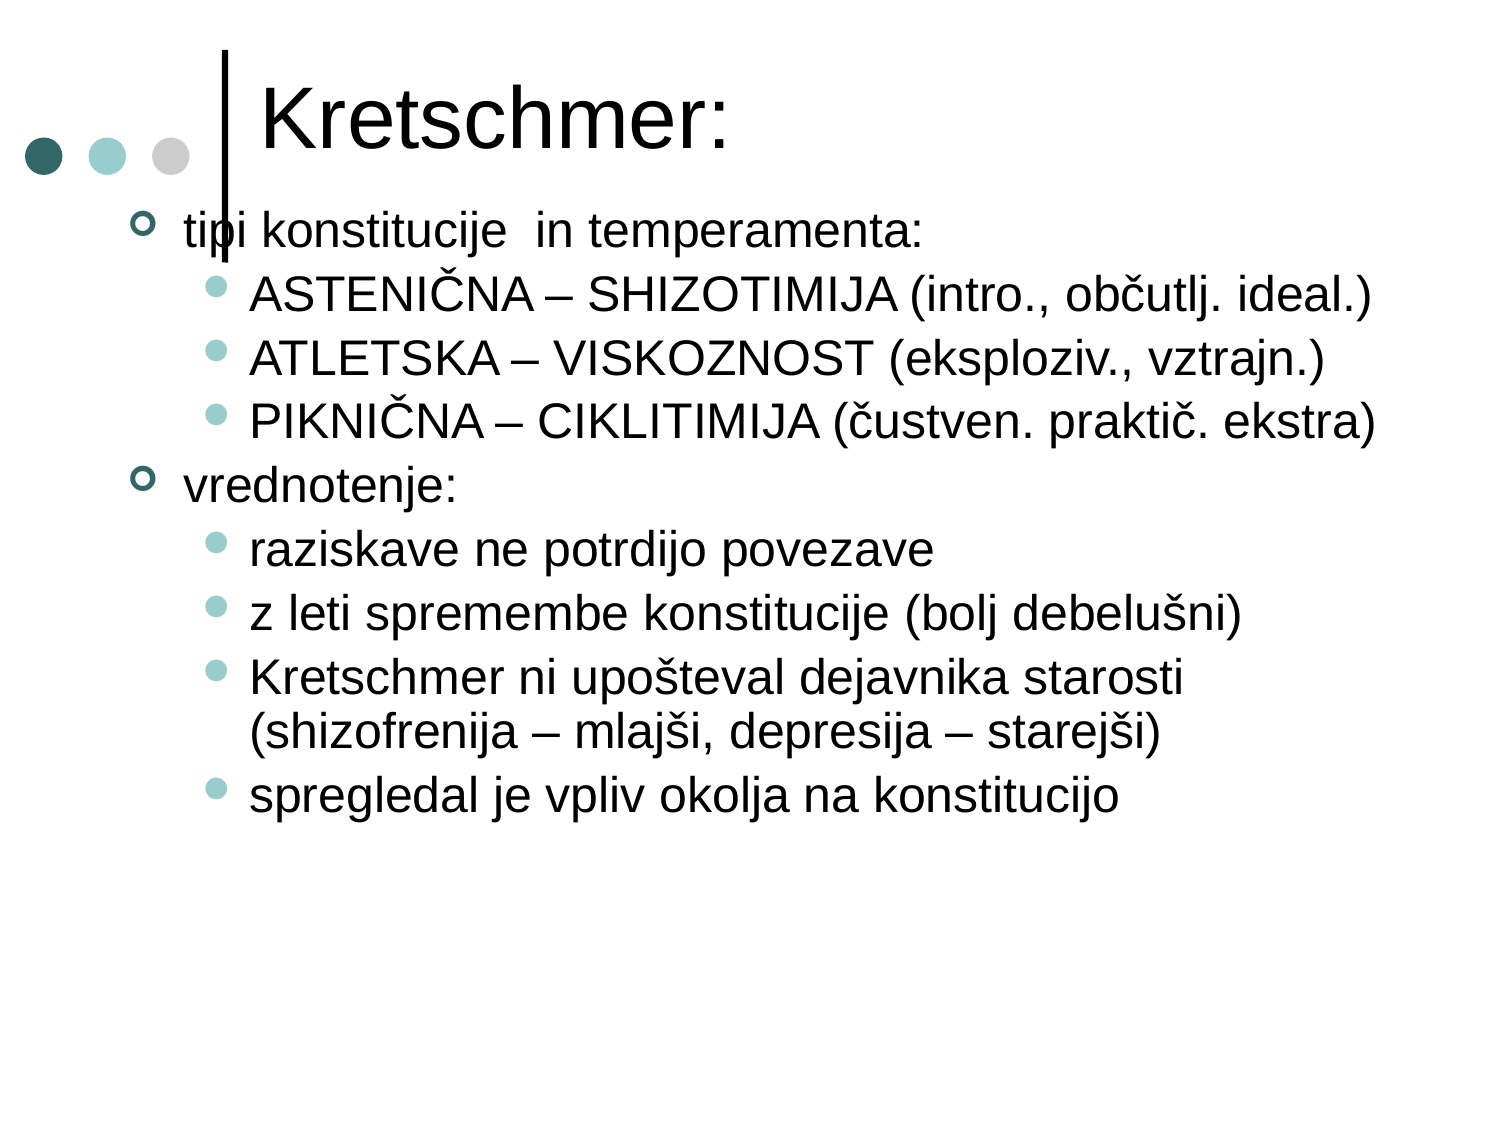

# Kretschmer:
tipi konstitucije in temperamenta:
ASTENIČNA – SHIZOTIMIJA (intro., občutlj. ideal.)
ATLETSKA – VISKOZNOST (eksploziv., vztrajn.)
PIKNIČNA – CIKLITIMIJA (čustven. praktič. ekstra)
vrednotenje:
raziskave ne potrdijo povezave
z leti spremembe konstitucije (bolj debelušni)
Kretschmer ni upošteval dejavnika starosti (shizofrenija – mlajši, depresija – starejši)
spregledal je vpliv okolja na konstitucijo